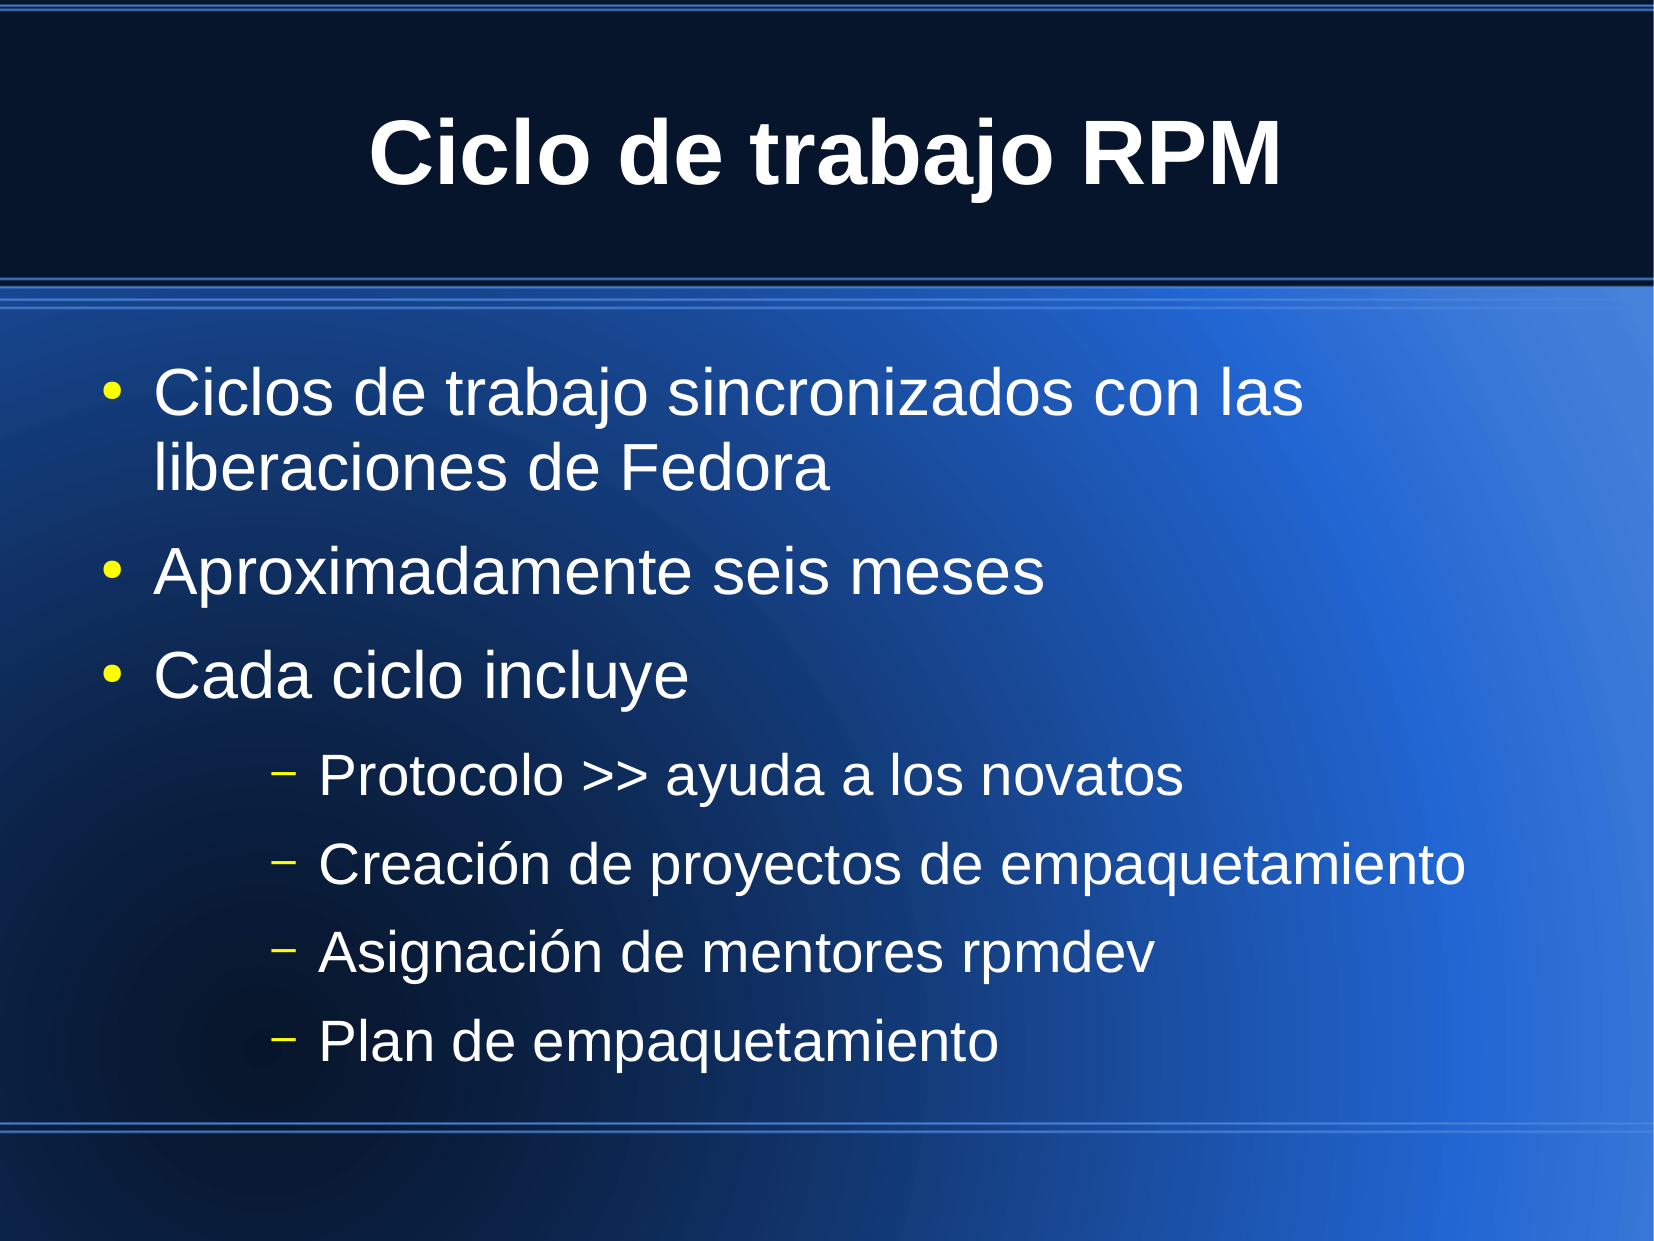

# Ciclo de trabajo RPM
Ciclos de trabajo sincronizados con las liberaciones de Fedora
Aproximadamente seis meses
Cada ciclo incluye
Protocolo >> ayuda a los novatos
Creación de proyectos de empaquetamiento
Asignación de mentores rpmdev
Plan de empaquetamiento